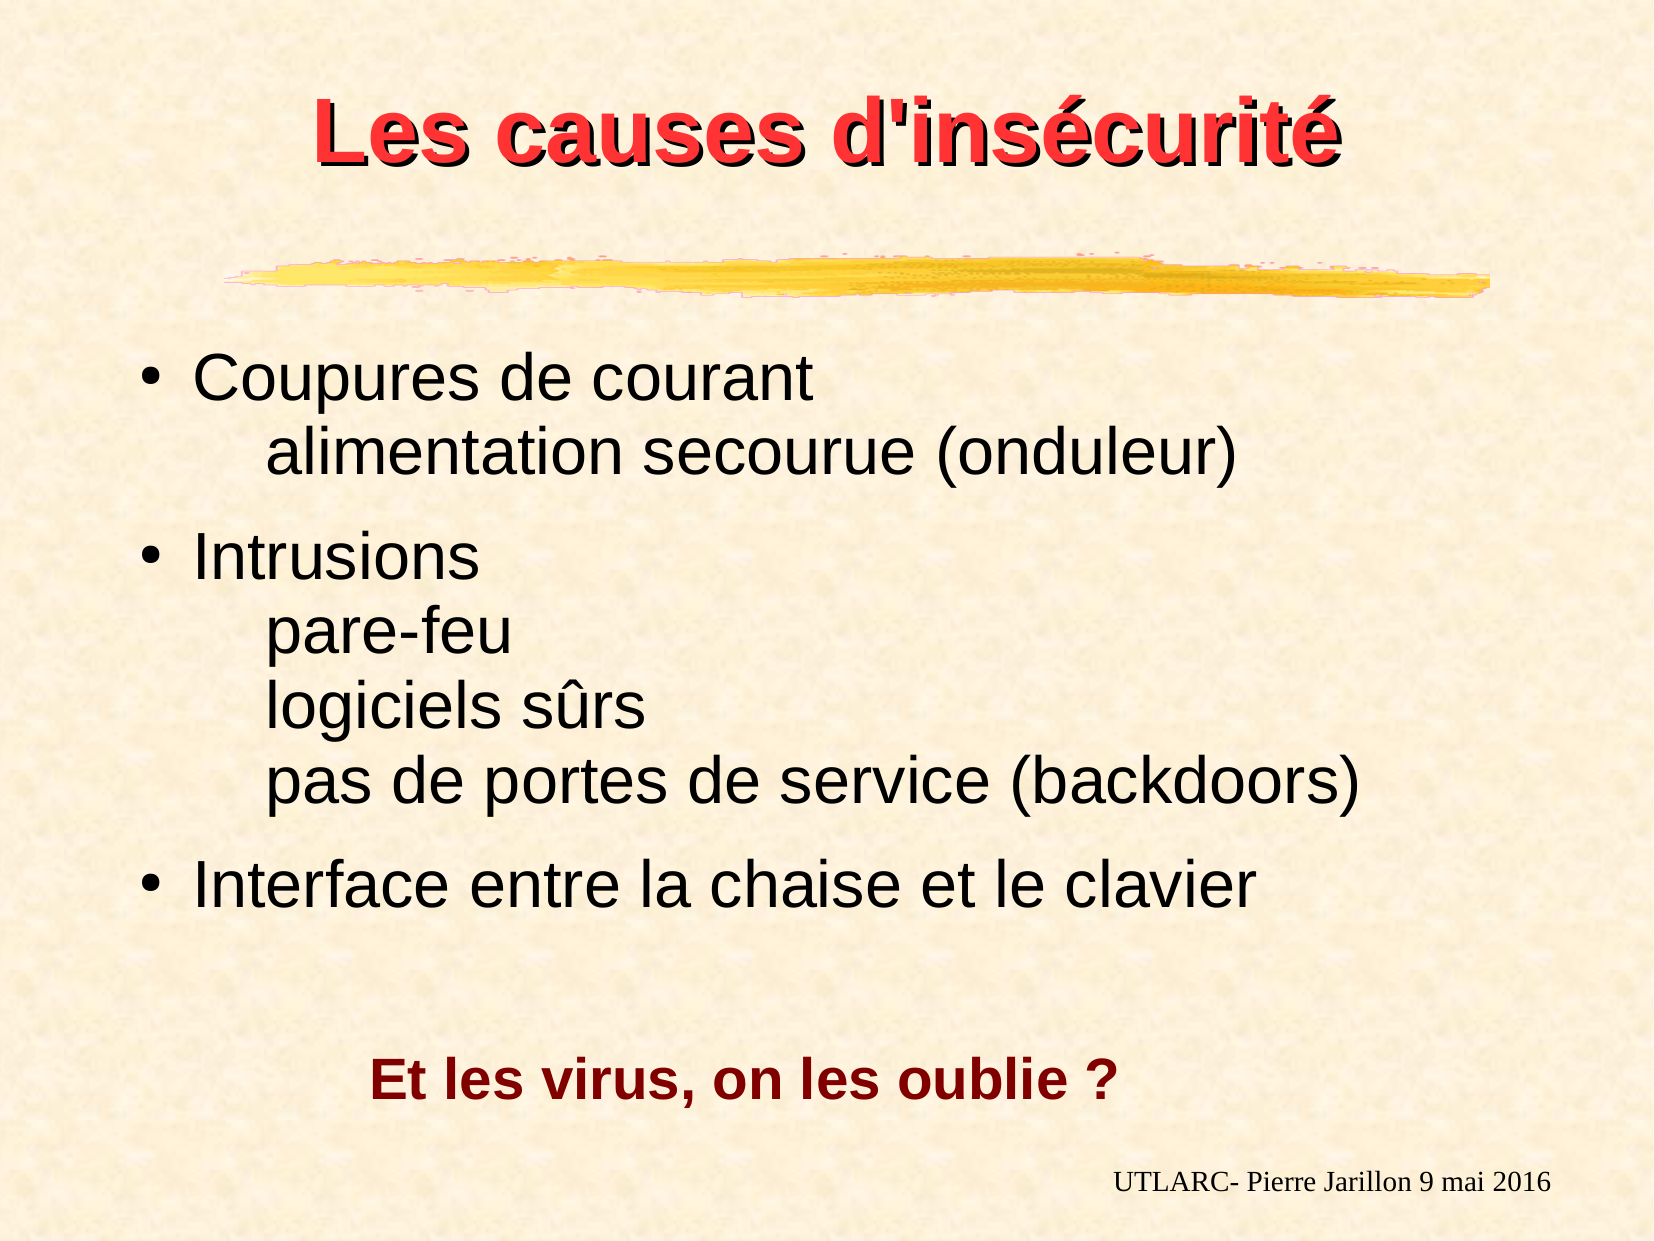

# Les causes d'insécurité
Coupures de courant
	alimentation secourue (onduleur)
Intrusions
	pare-feu
	logiciels sûrs
	pas de portes de service (backdoors)
Interface entre la chaise et le clavier
Et les virus, on les oublie ?
UTLARC- Pierre Jarillon 9 mai 2016